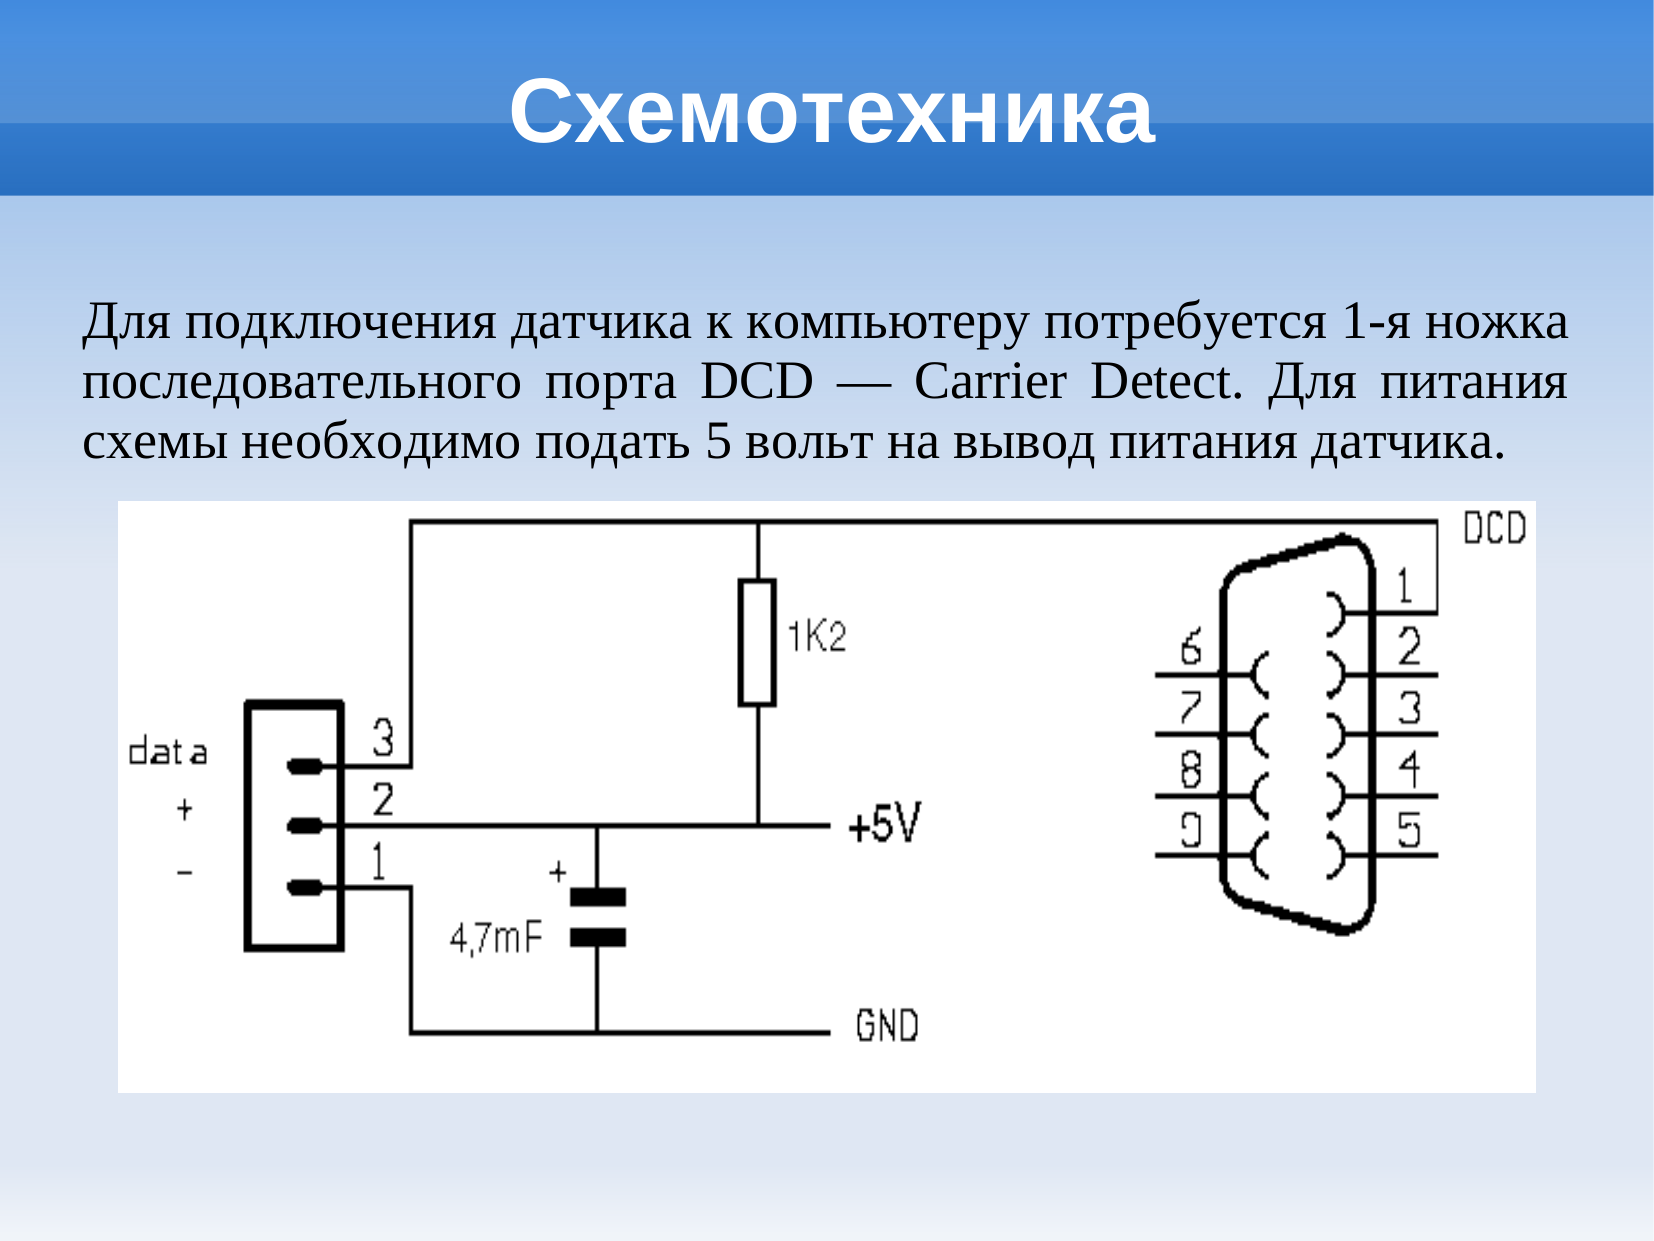

# Схемотехника
Для подключения датчика к компьютеру потребуется 1-я ножка последовательного порта DCD ― Carrier Detect. Для питания схемы необходимо подать 5 вольт на вывод питания датчика.